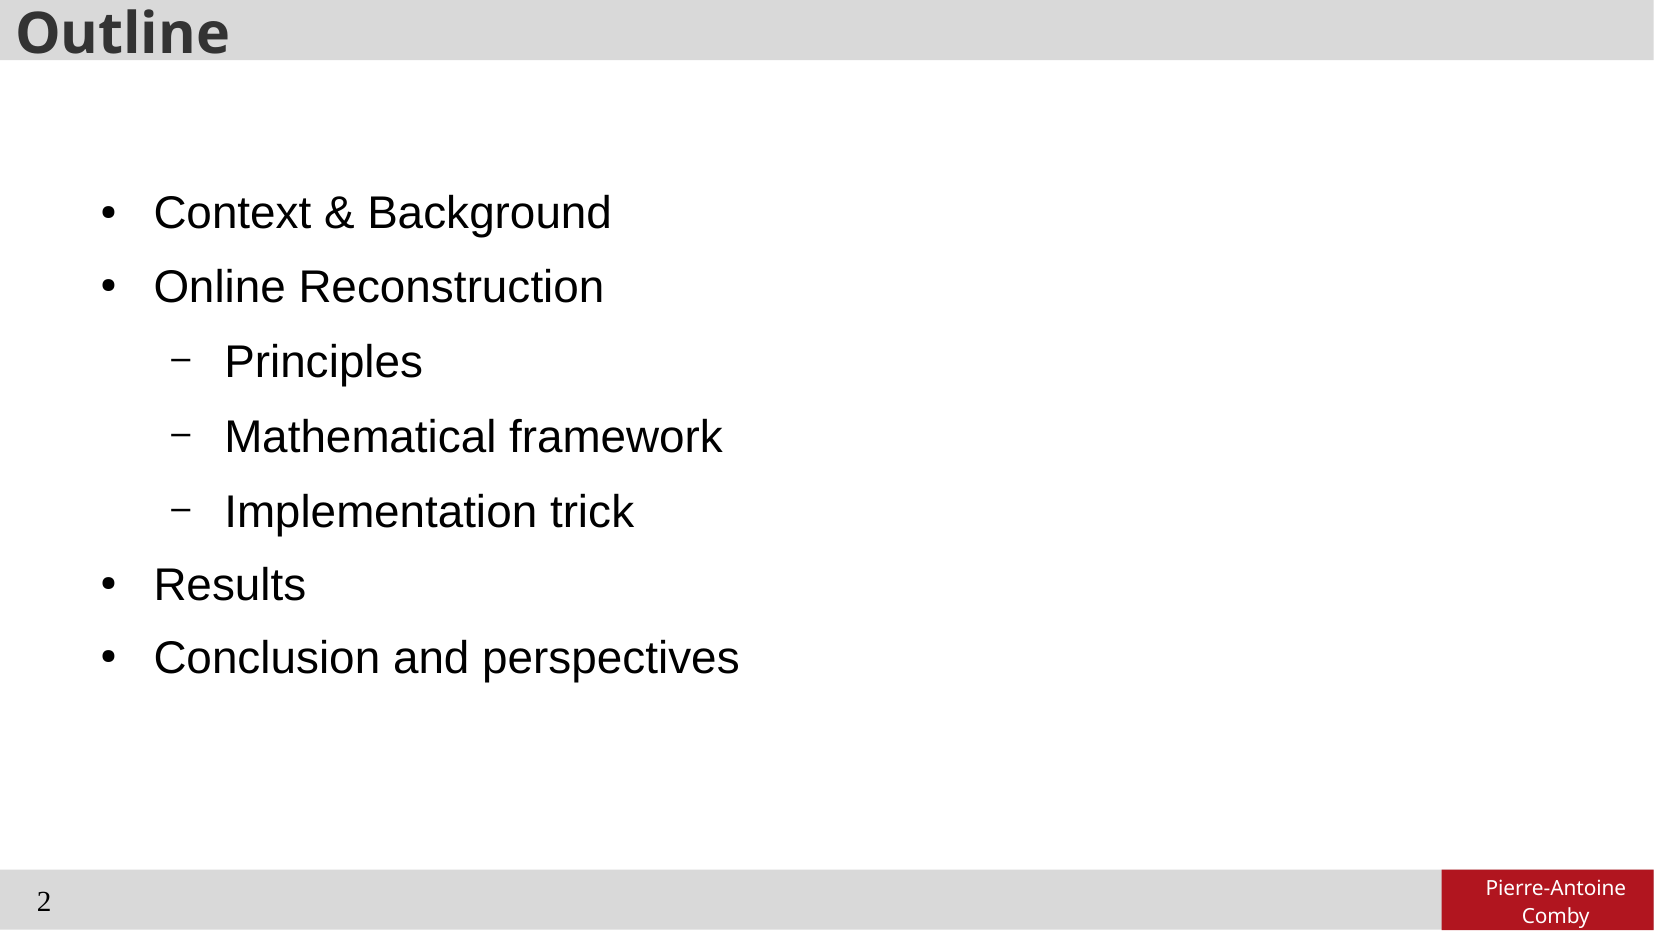

# Outline
Context & Background
Online Reconstruction
Principles
Mathematical framework
Implementation trick
Results
Conclusion and perspectives
2